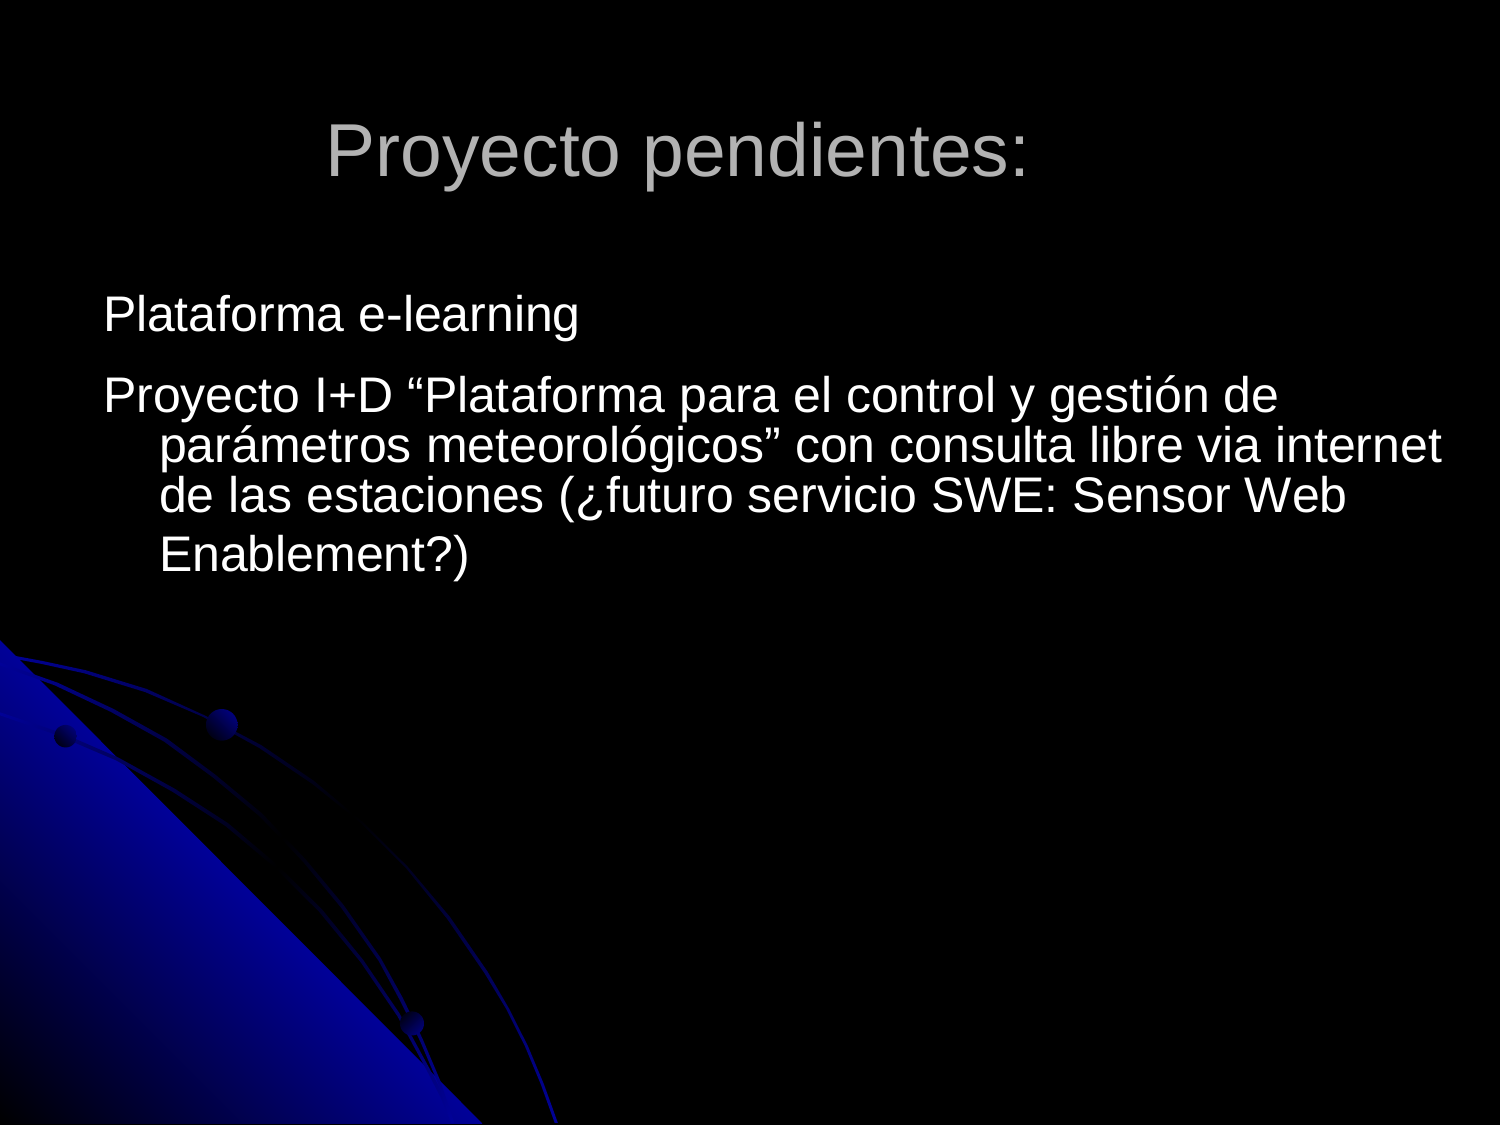

# Proyecto pendientes:
Plataforma e-learning
Proyecto I+D “Plataforma para el control y gestión de parámetros meteorológicos” con consulta libre via internet de las estaciones (¿futuro servicio SWE: Sensor Web Enablement?)‏